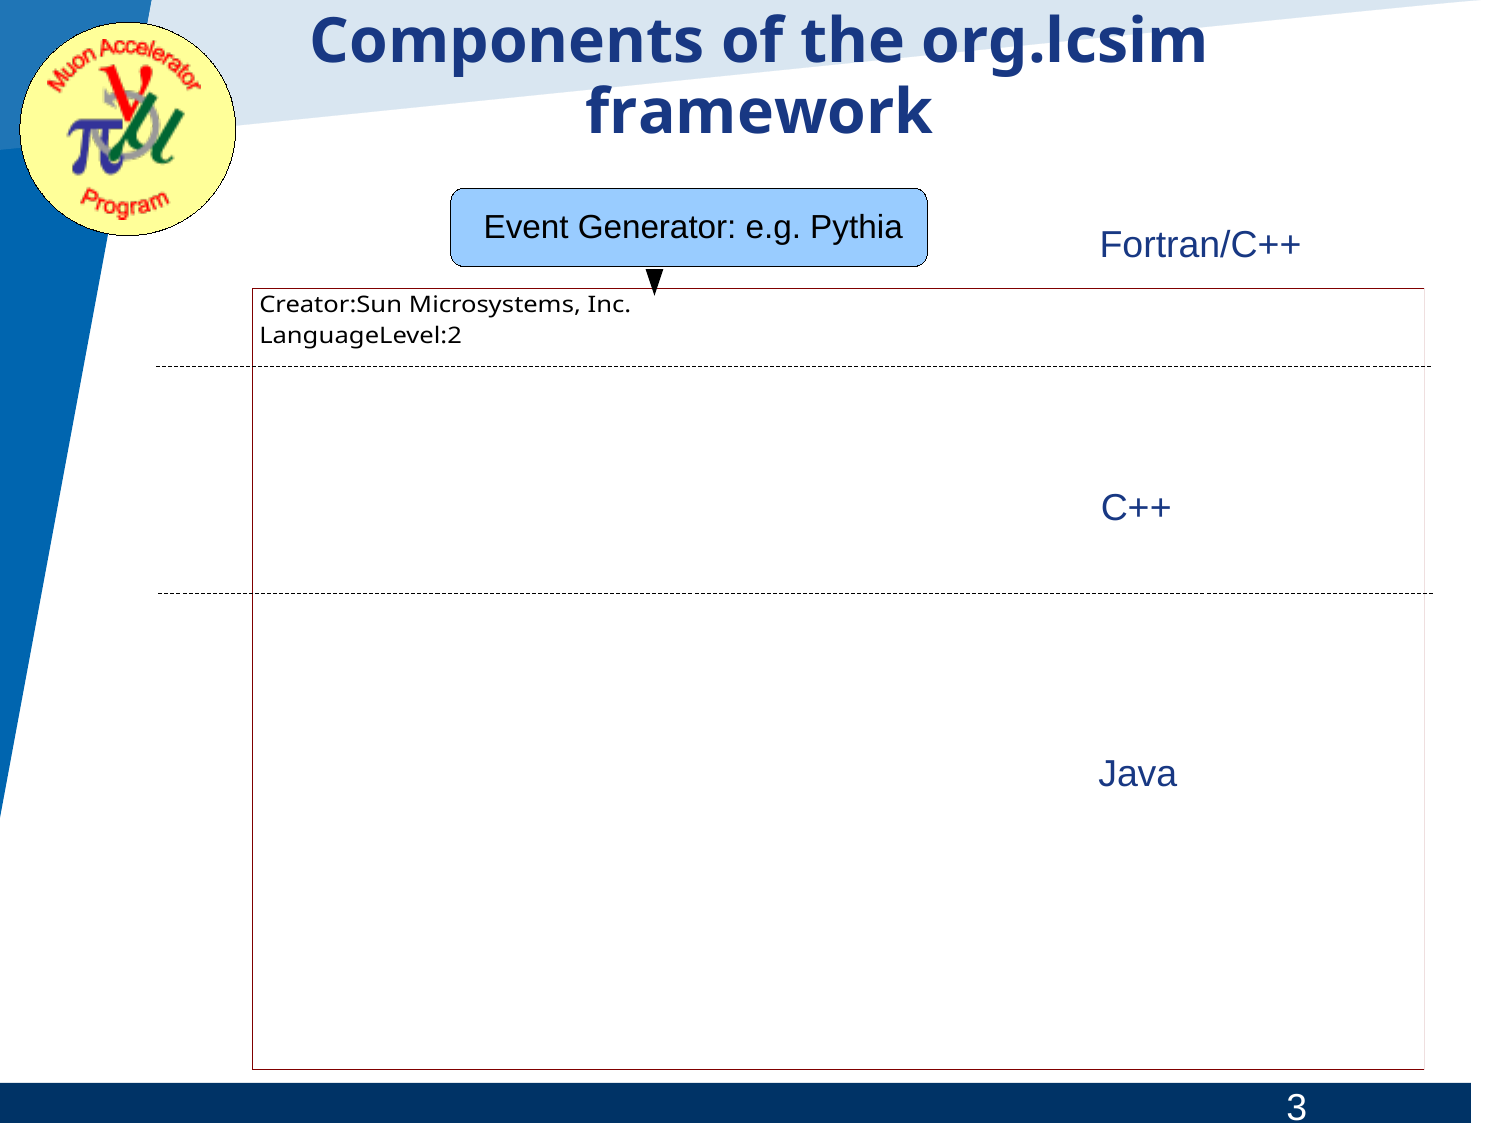

# Components of the org.lcsim framework
Event Generator: e.g. Pythia
Fortran/C++
C++
Java